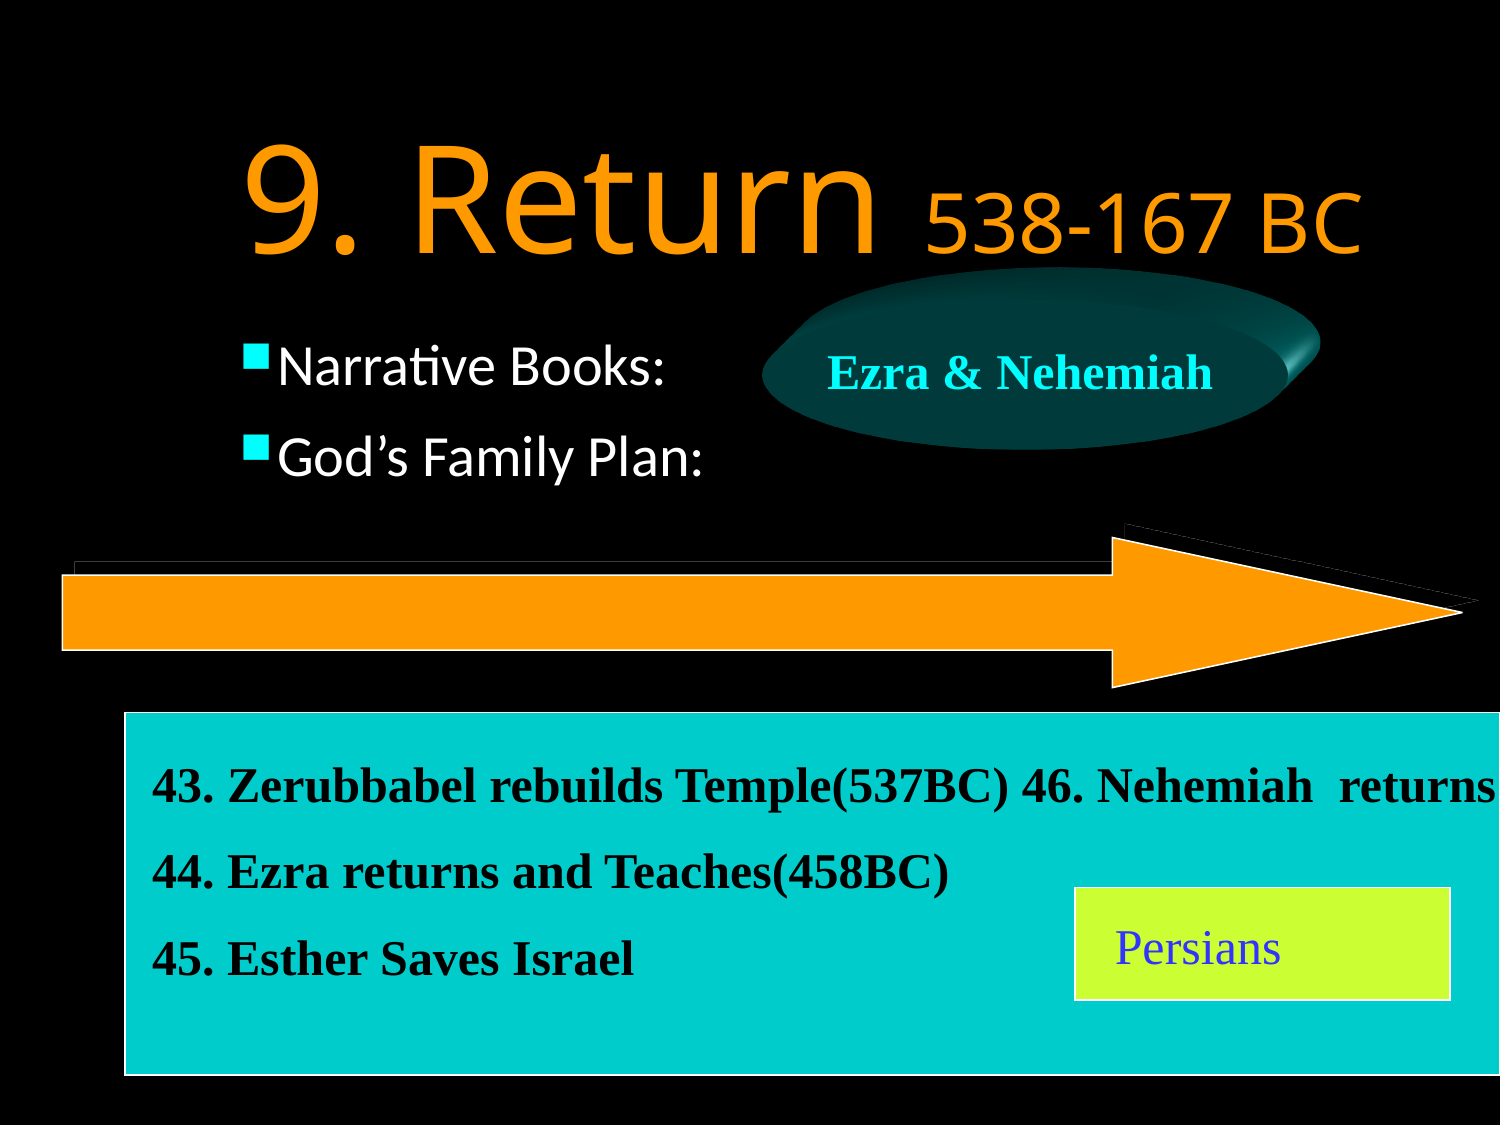

# 9. Return 538-167 BC
Narrative Books:
God’s Family Plan:
Ezra & Nehemiah
43. Zerubbabel rebuilds Temple(537BC) 46. Nehemiah returns
44. Ezra returns and Teaches(458BC)
45. Esther Saves Israel
Persians